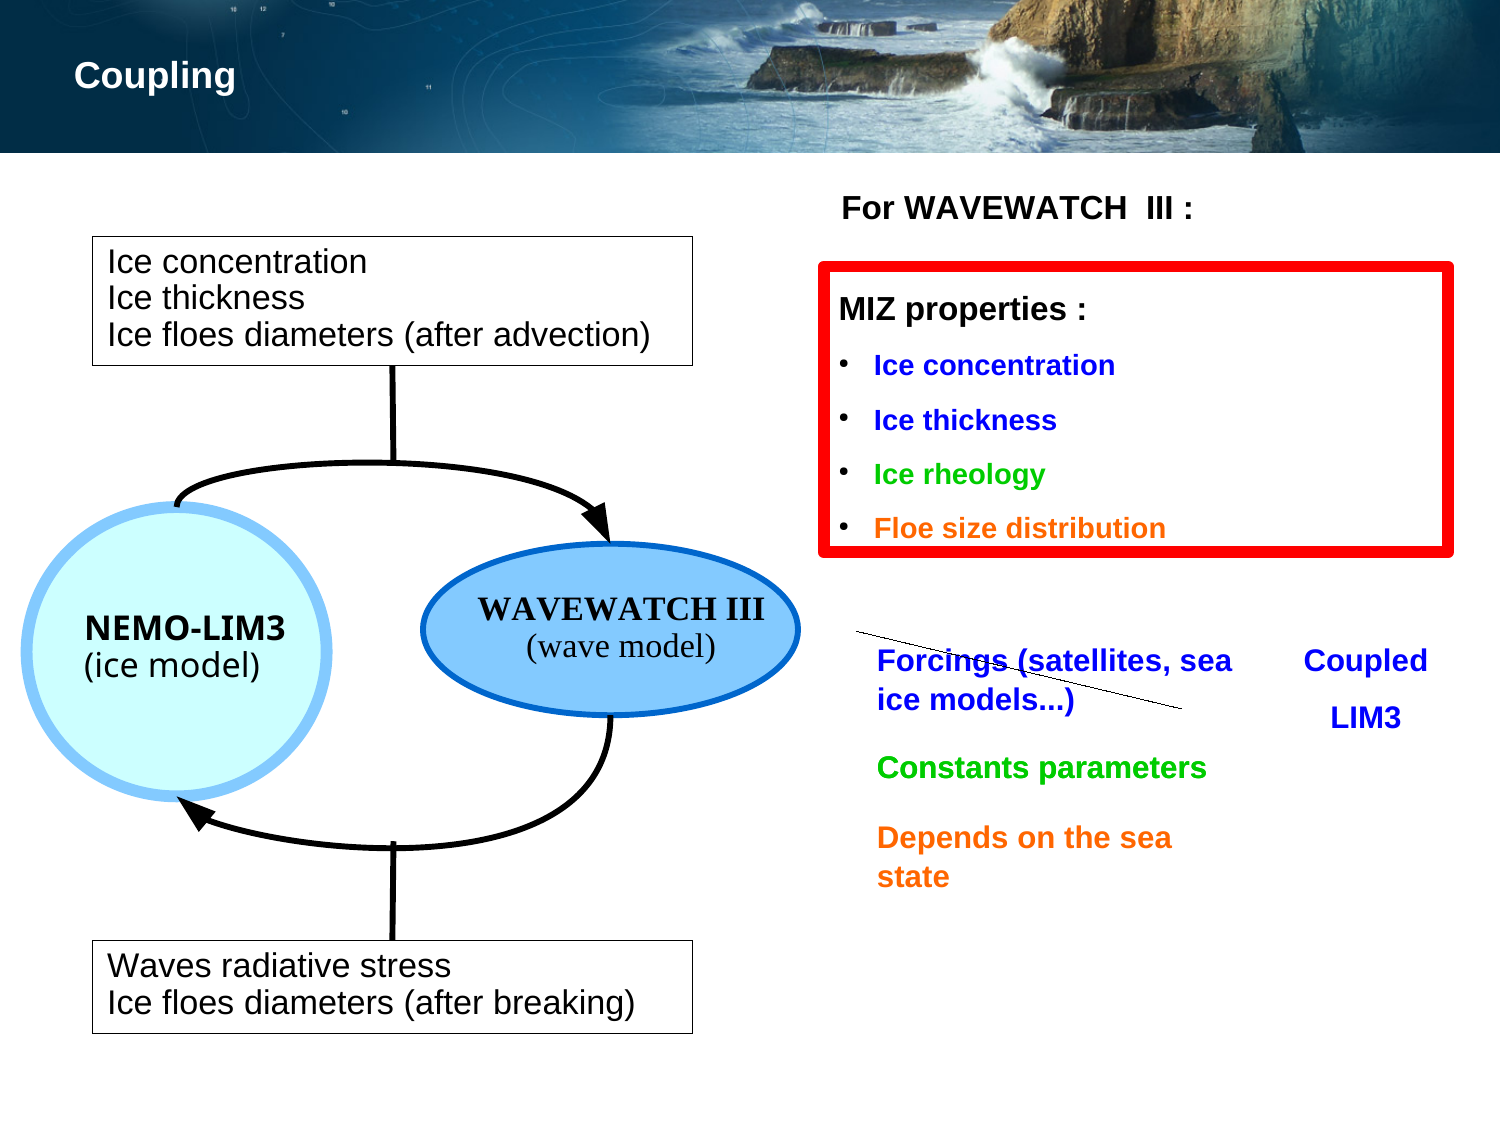

# Coupling
For WAVEWATCH III :
2nd year : Coupling of WAVEWATCH III + NEMO-LIM3
Ice concentration
Ice thickness
Ice floes diameters (after advection)
And it looks like it's working...
MIZ properties :
Ice concentration
Ice thickness
Ice rheology
Floe size distribution
WAVEWATCH III
(wave model)
NEMO-LIM3
(ice model)
Forcings (satellites, sea ice models...)
Coupled
LIM3
Constants parameters
Constants parameters
Depends on the sea state
Waves radiative stress
Ice floes diameters (after breaking)
And the 3rd year is coming… (too fast)
Ice is pushed eastward by the waves